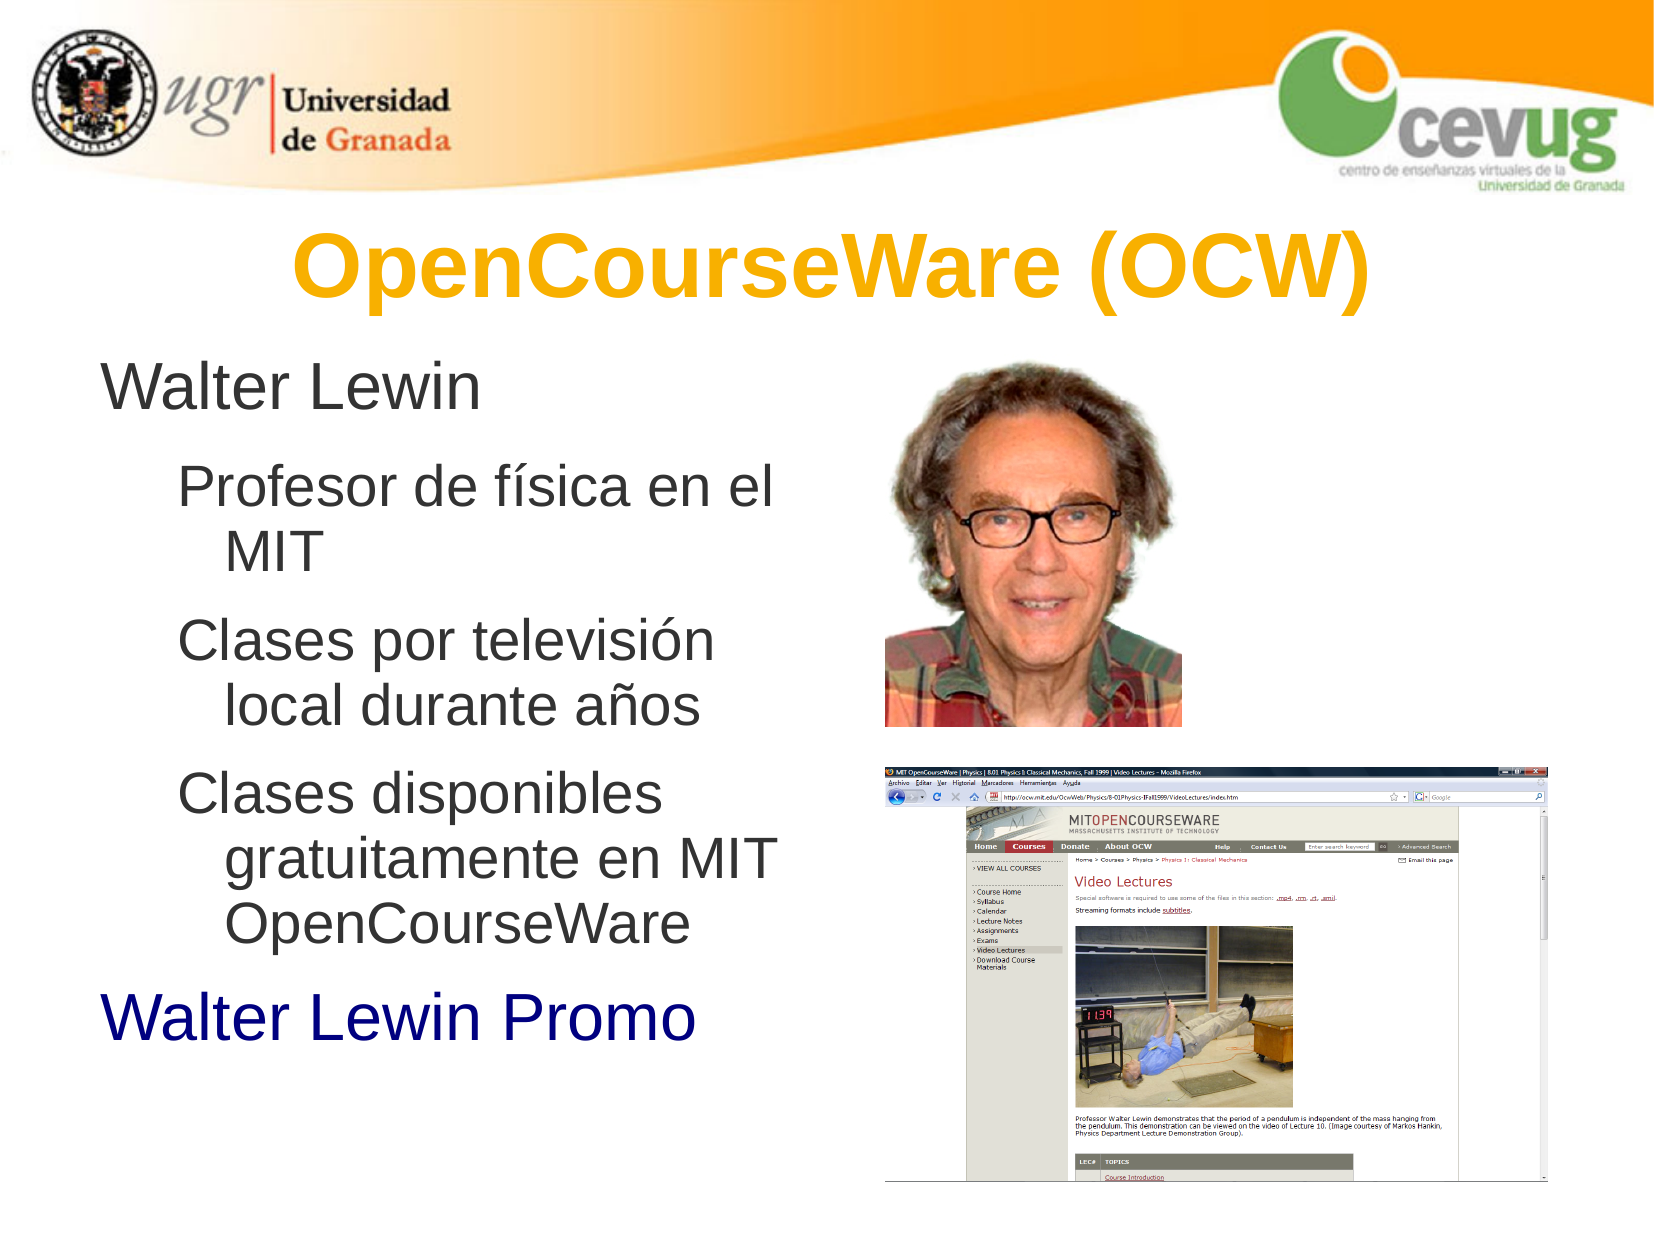

# OpenCourseWare (OCW)
Walter Lewin
Profesor de física en el MIT
Clases por televisión local durante años
Clases disponibles gratuitamente en MIT OpenCourseWare
Walter Lewin Promo